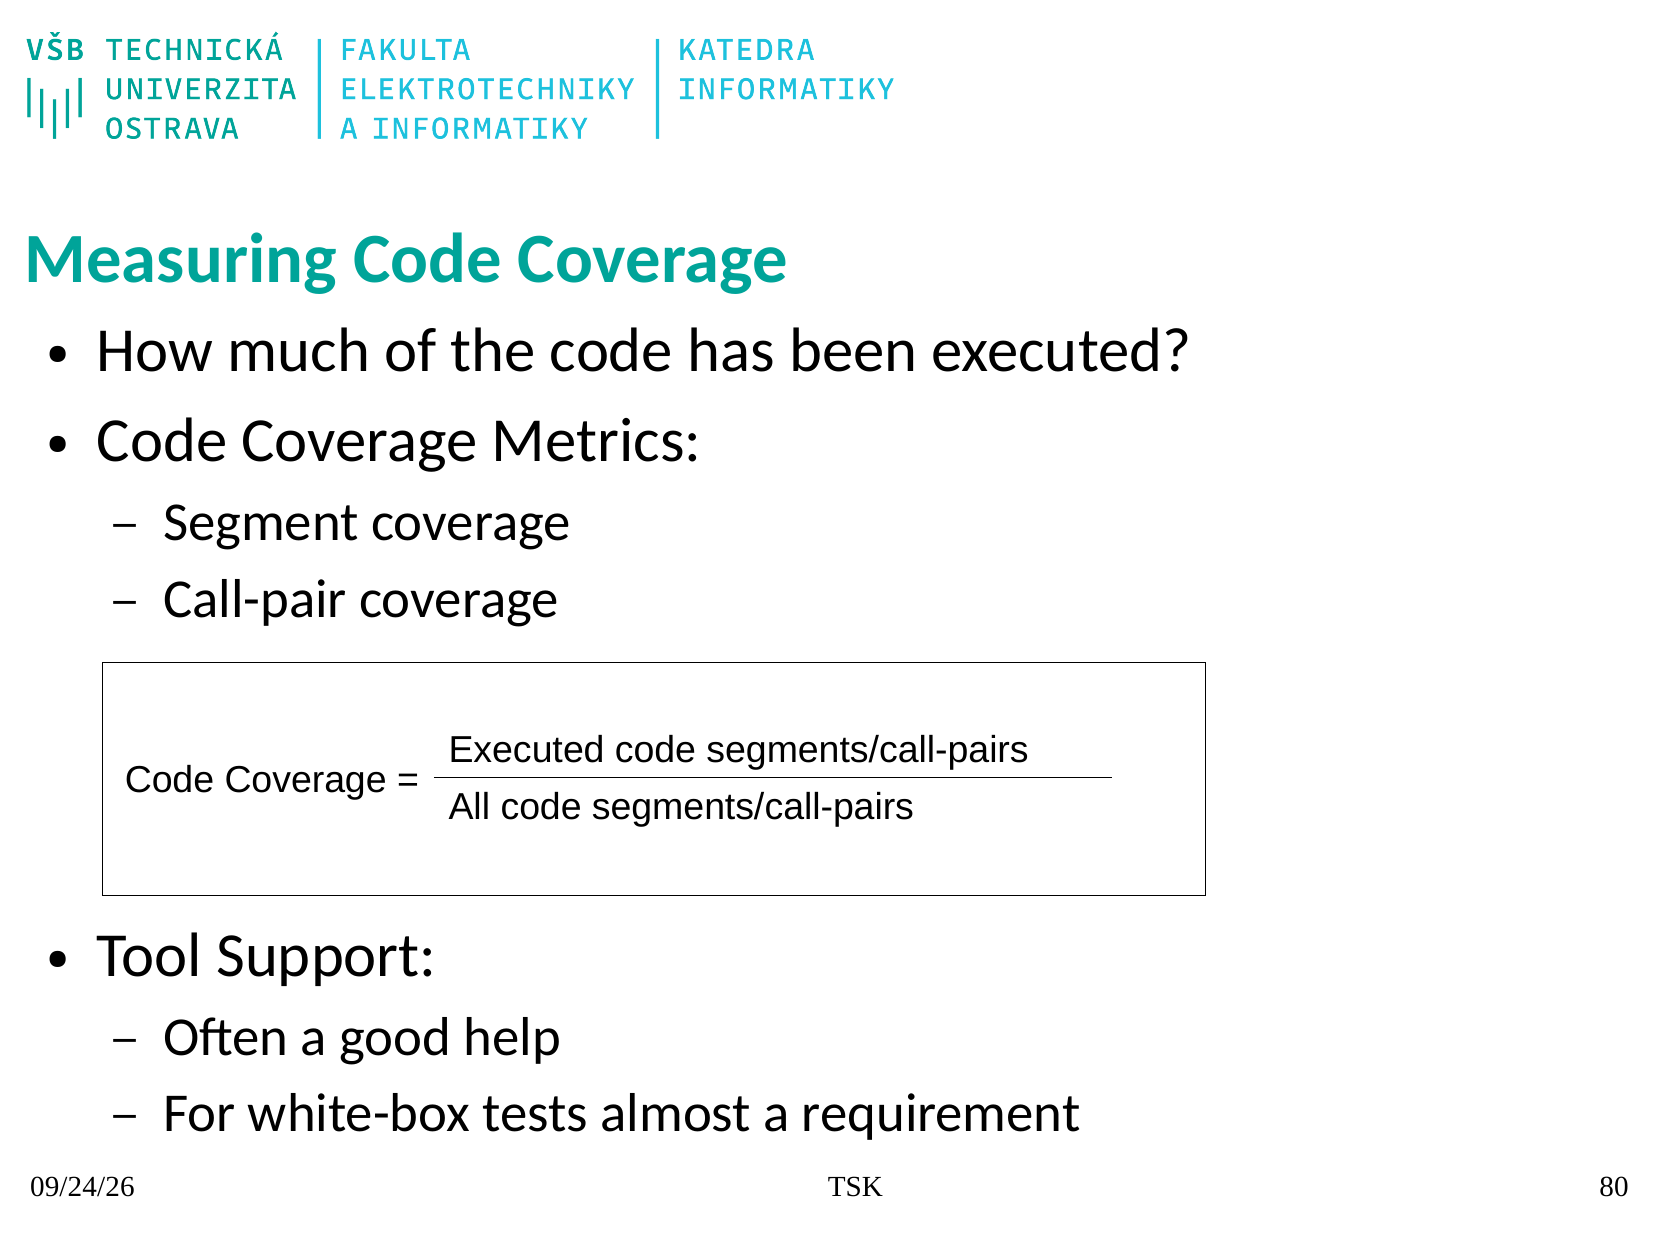

# Measuring Code Coverage
How much of the code has been executed?
Code Coverage Metrics:
Segment coverage
Call-pair coverage
Tool Support:
Often a good help
For white-box tests almost a requirement
| Code Coverage = | Executed code segments/call-pairs | |
| --- | --- | --- |
| | All code segments/call-pairs | |
TSK
80